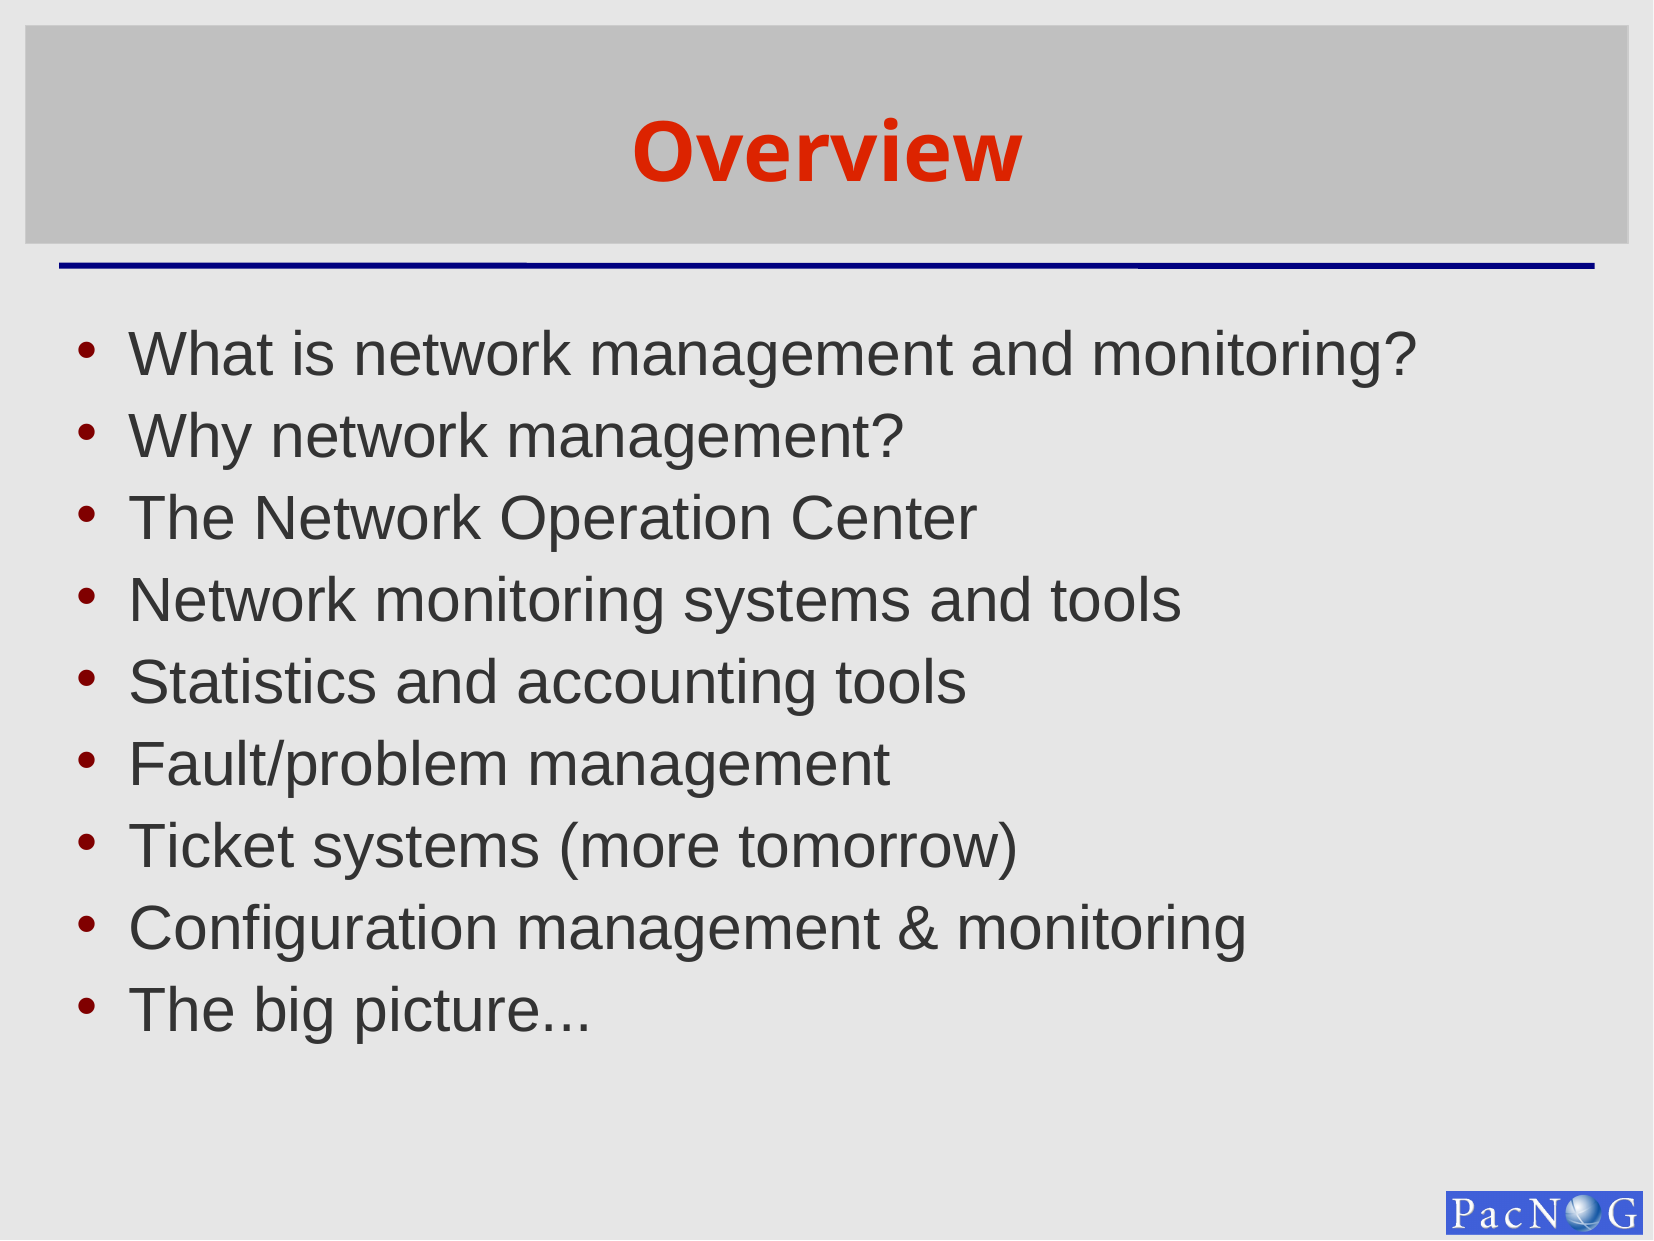

# Overview
What is network management and monitoring?
Why network management?
The Network Operation Center
Network monitoring systems and tools
Statistics and accounting tools
Fault/problem management
Ticket systems (more tomorrow)
Configuration management & monitoring
The big picture...